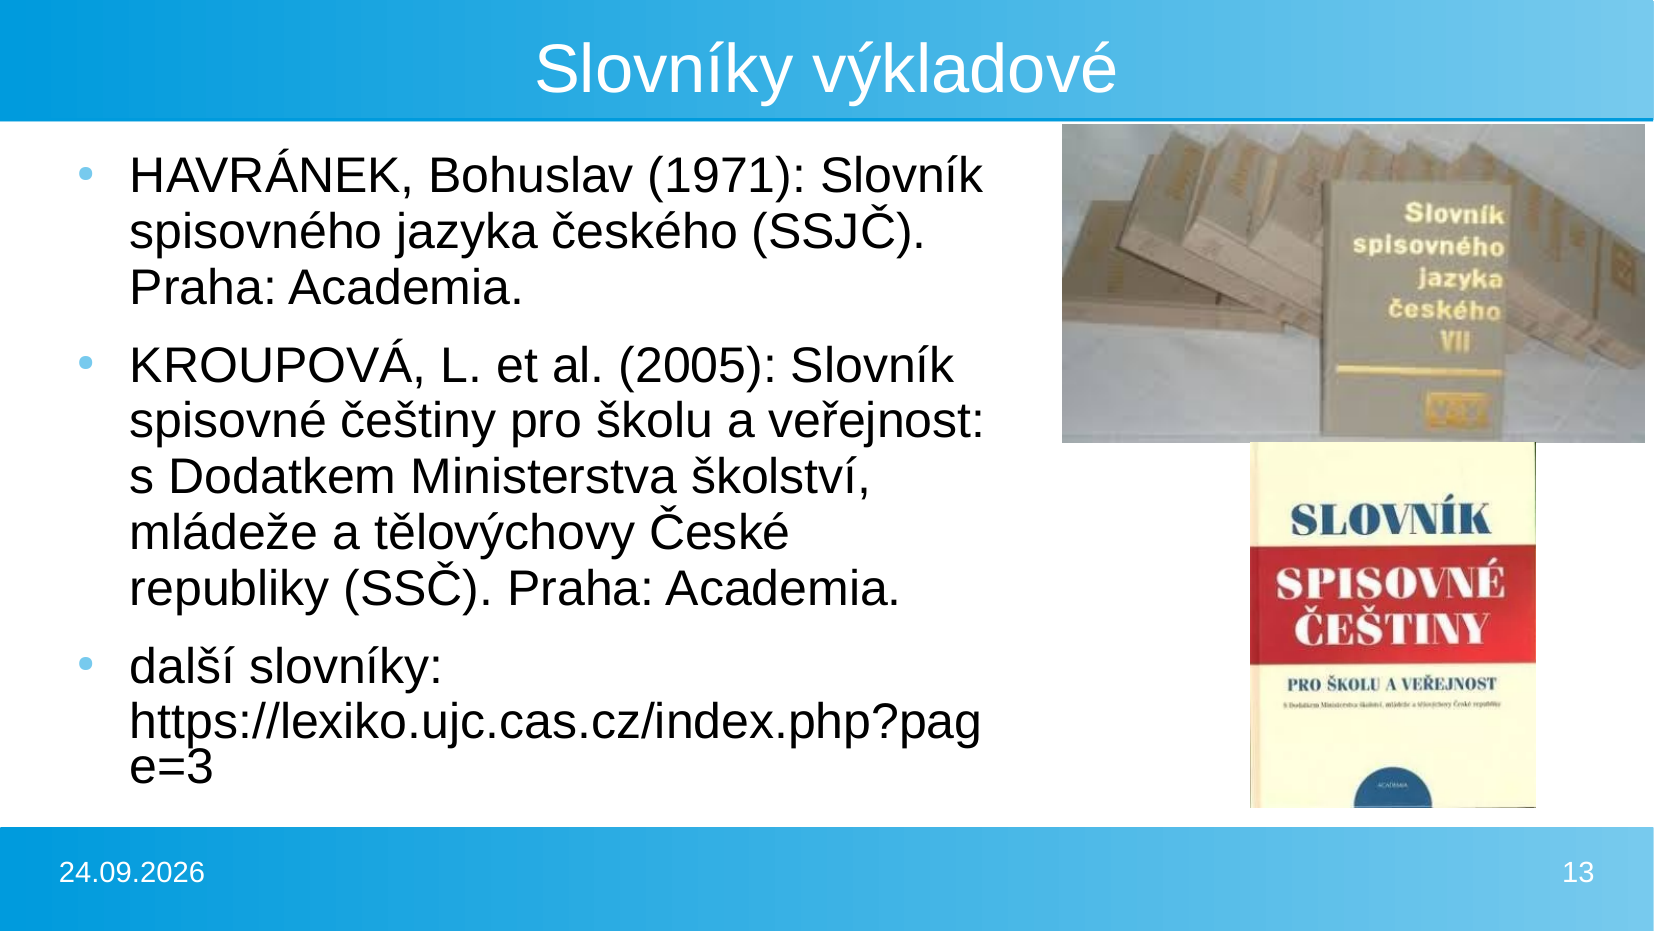

# Slovníky výkladové
HAVRÁNEK, Bohuslav (1971): Slovník spisovného jazyka českého (SSJČ). Praha: Academia.
KROUPOVÁ, L. et al. (2005): Slovník spisovné češtiny pro školu a veřejnost: s Dodatkem Ministerstva školství, mládeže a tělovýchovy České republiky (SSČ). Praha: Academia.
další slovníky: https://lexiko.ujc.cas.cz/index.php?page=3
13